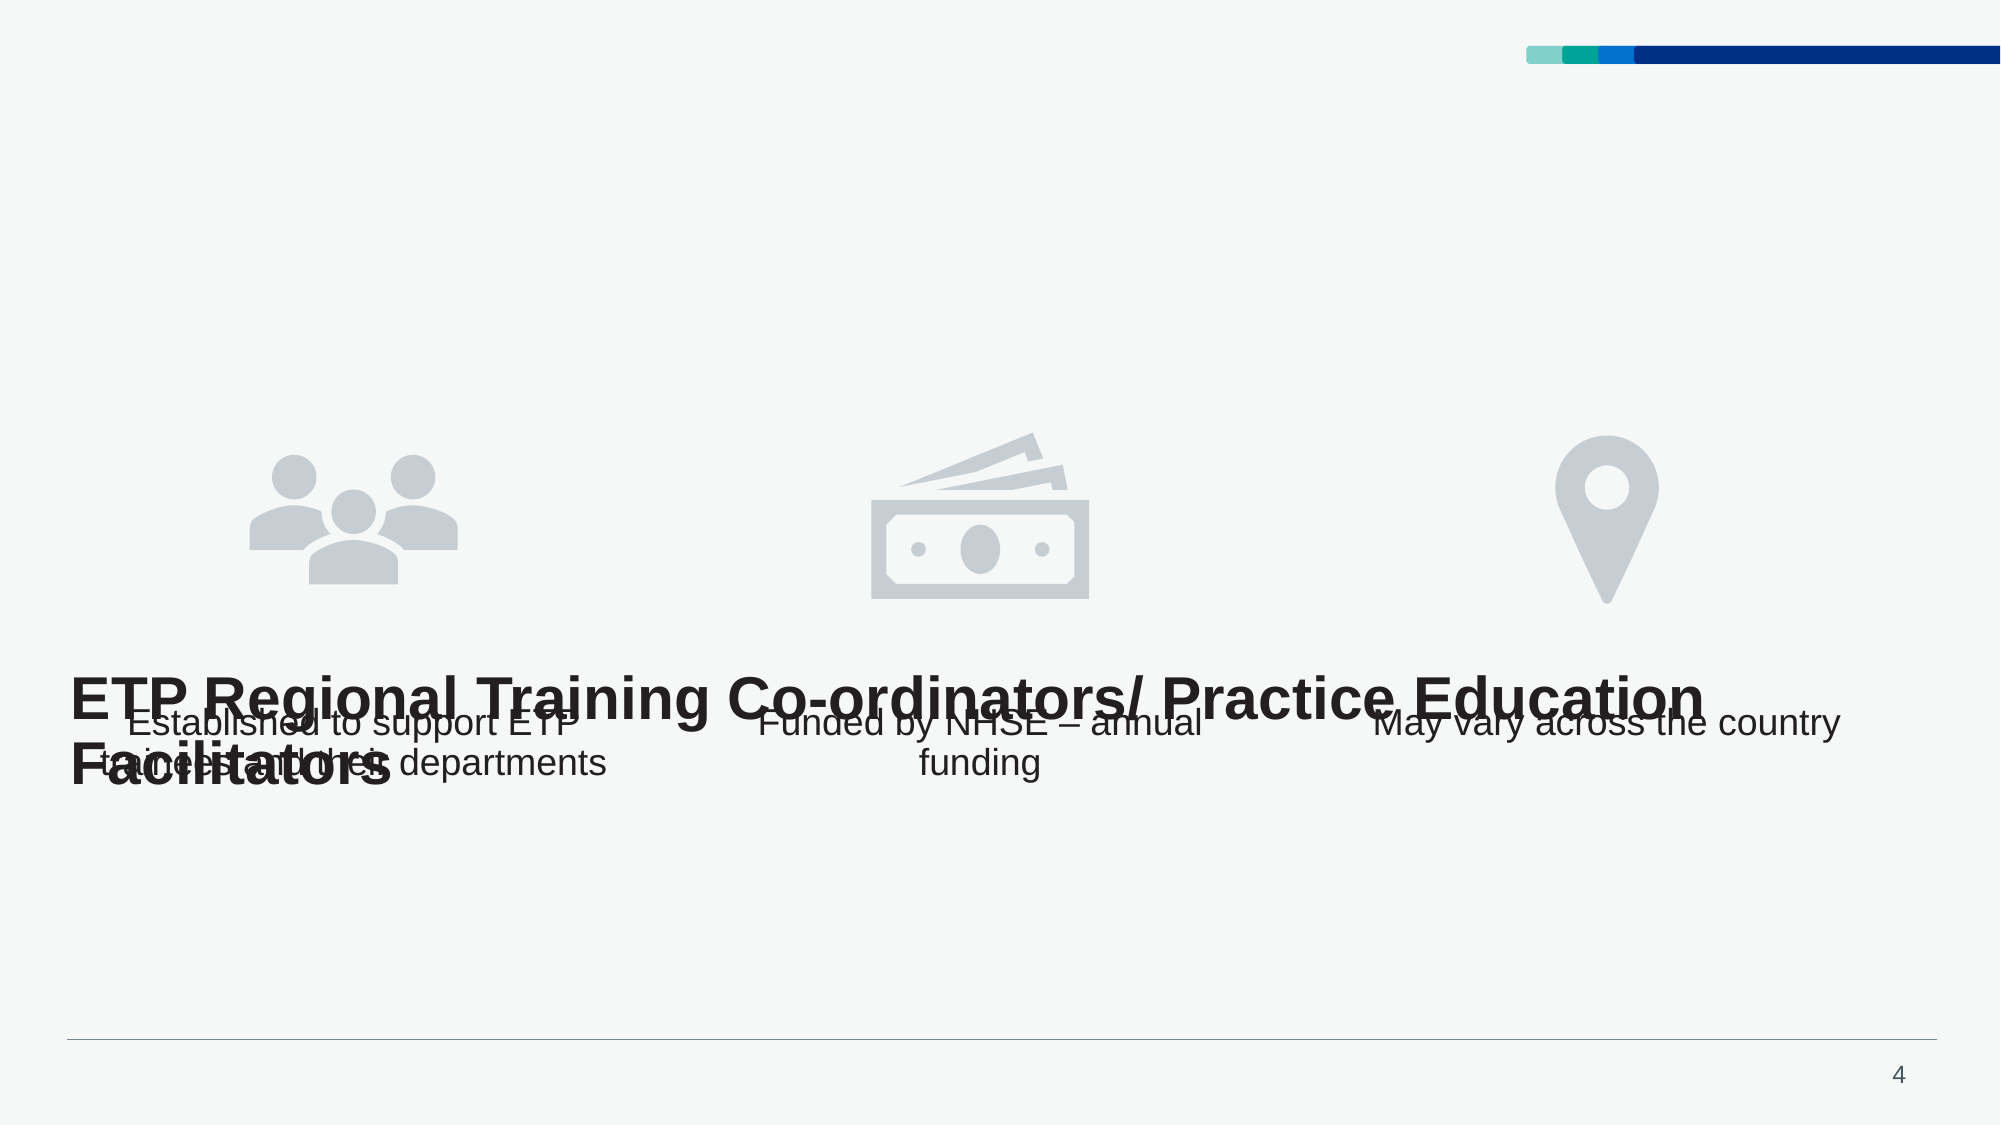

Established to support ETP trainees and their departments
Funded by NHSE – annual funding
May vary across the country
# ETP Regional Training Co-ordinators/ Practice Education Facilitators